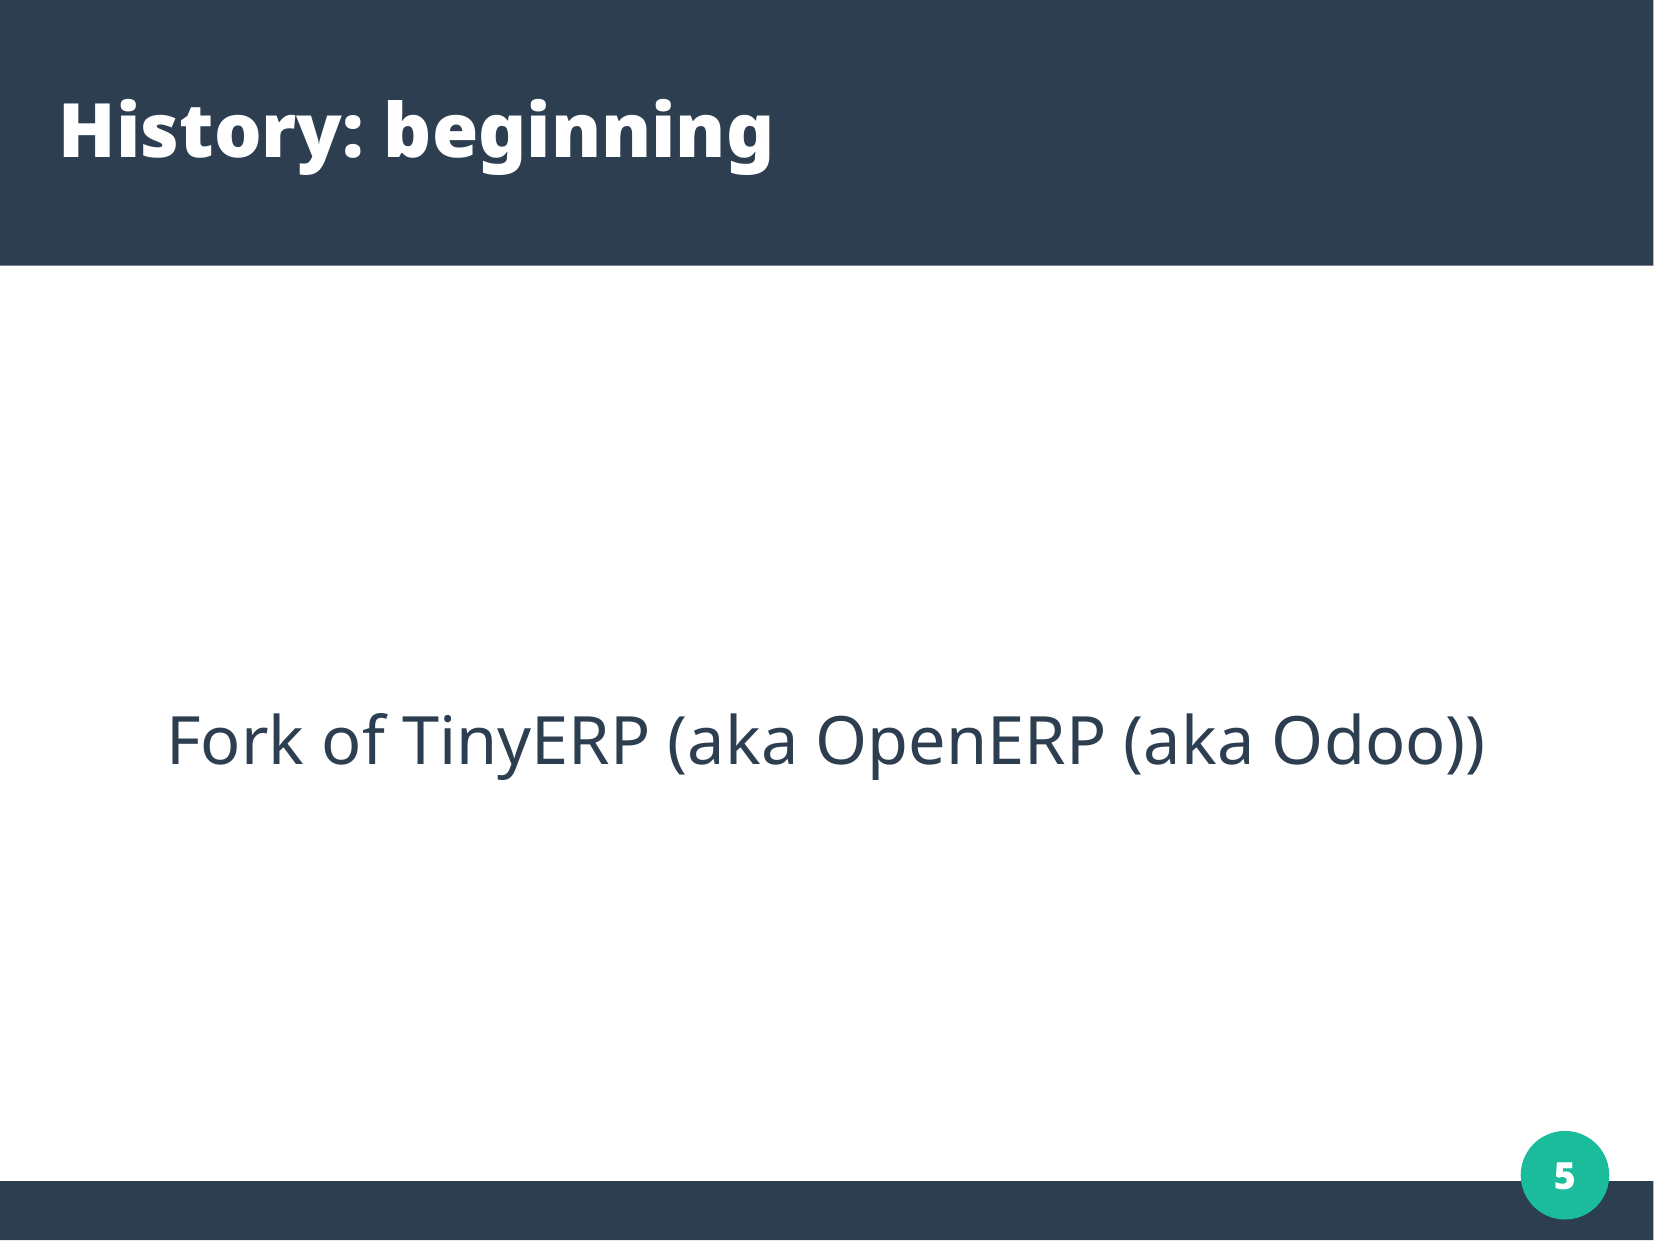

# History: beginning
Fork of TinyERP (aka OpenERP (aka Odoo))
5